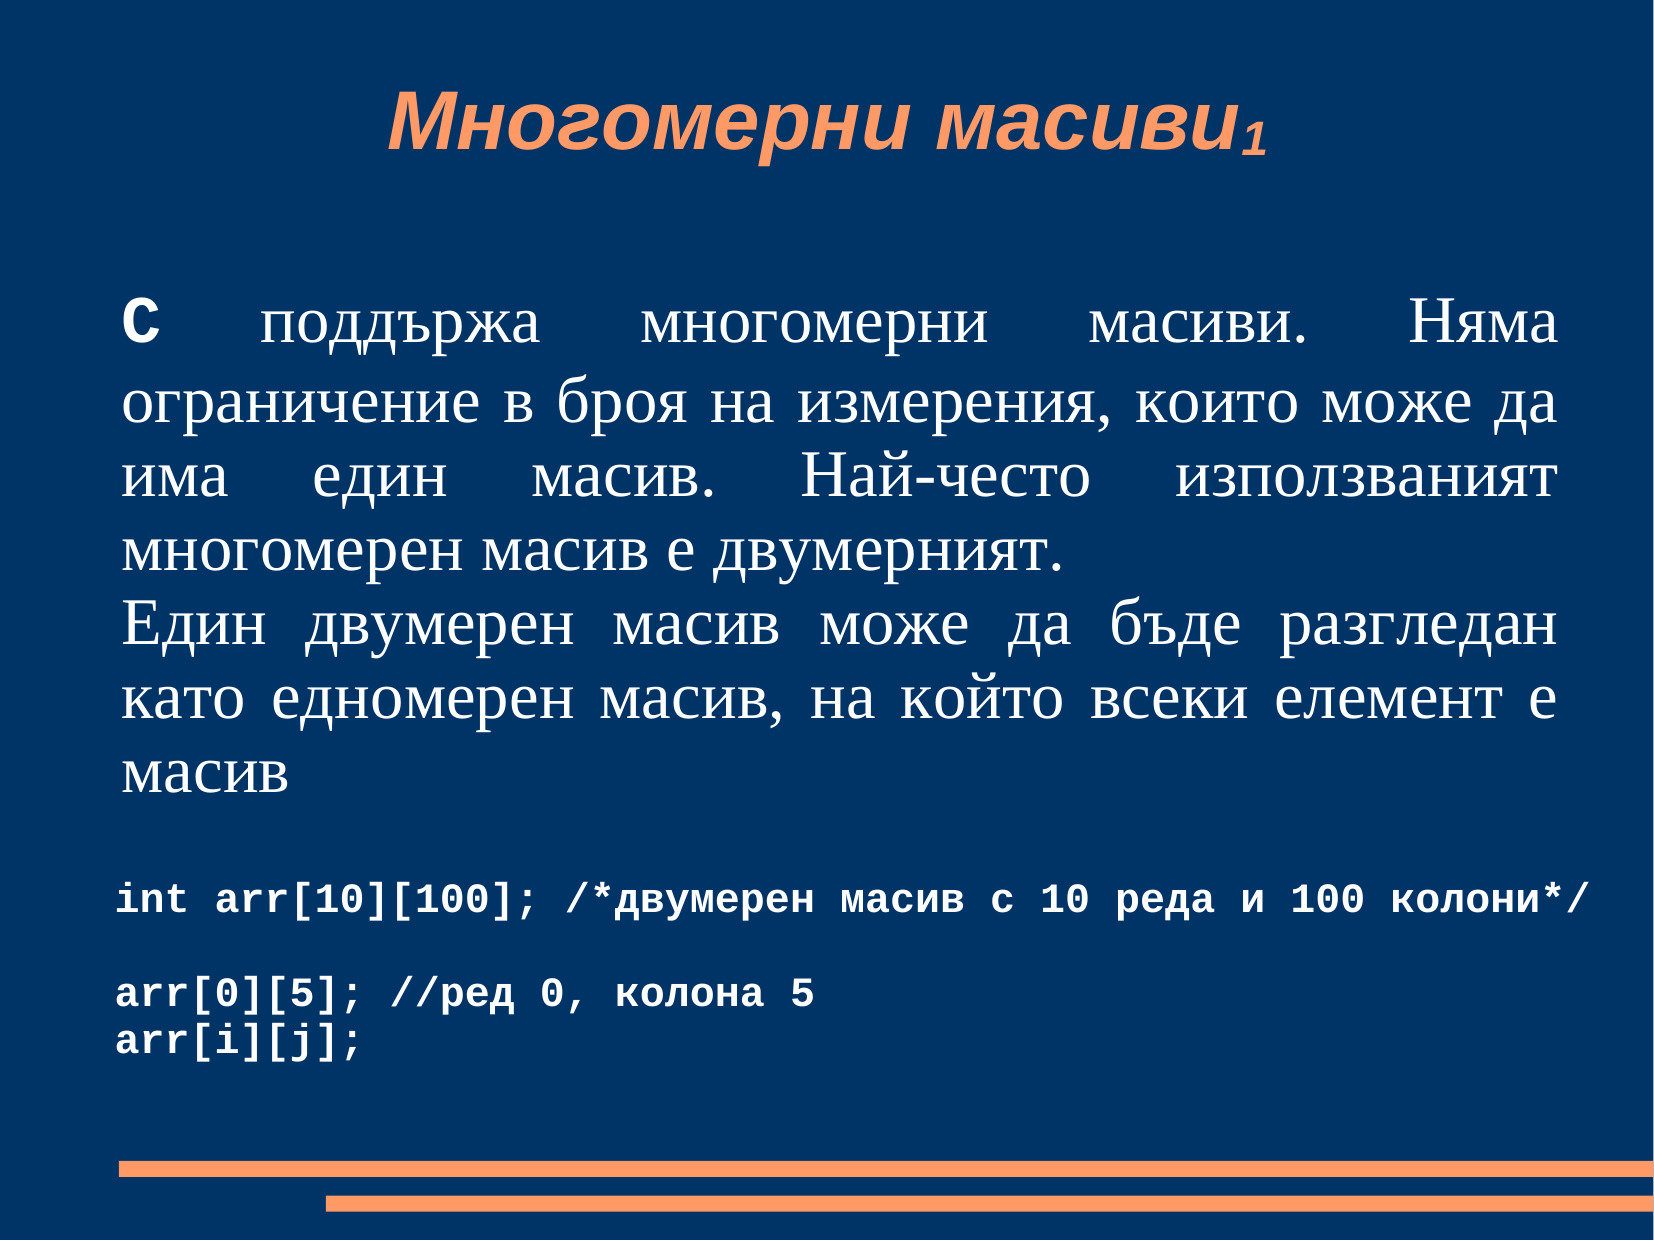

# Многомерни масиви1
С поддържа многомерни масиви. Няма ограничение в броя на измерения, които може да има един масив. Най-често използваният многомерен масив е двумерният.
Един двумерен масив може да бъде разгледан като едномерен масив, на който всеки елемент е масив
int arr[10][100]; /*двумерен масив с 10 реда и 100 колони*/
arr[0][5]; //ред 0, колона 5
arr[i][j];